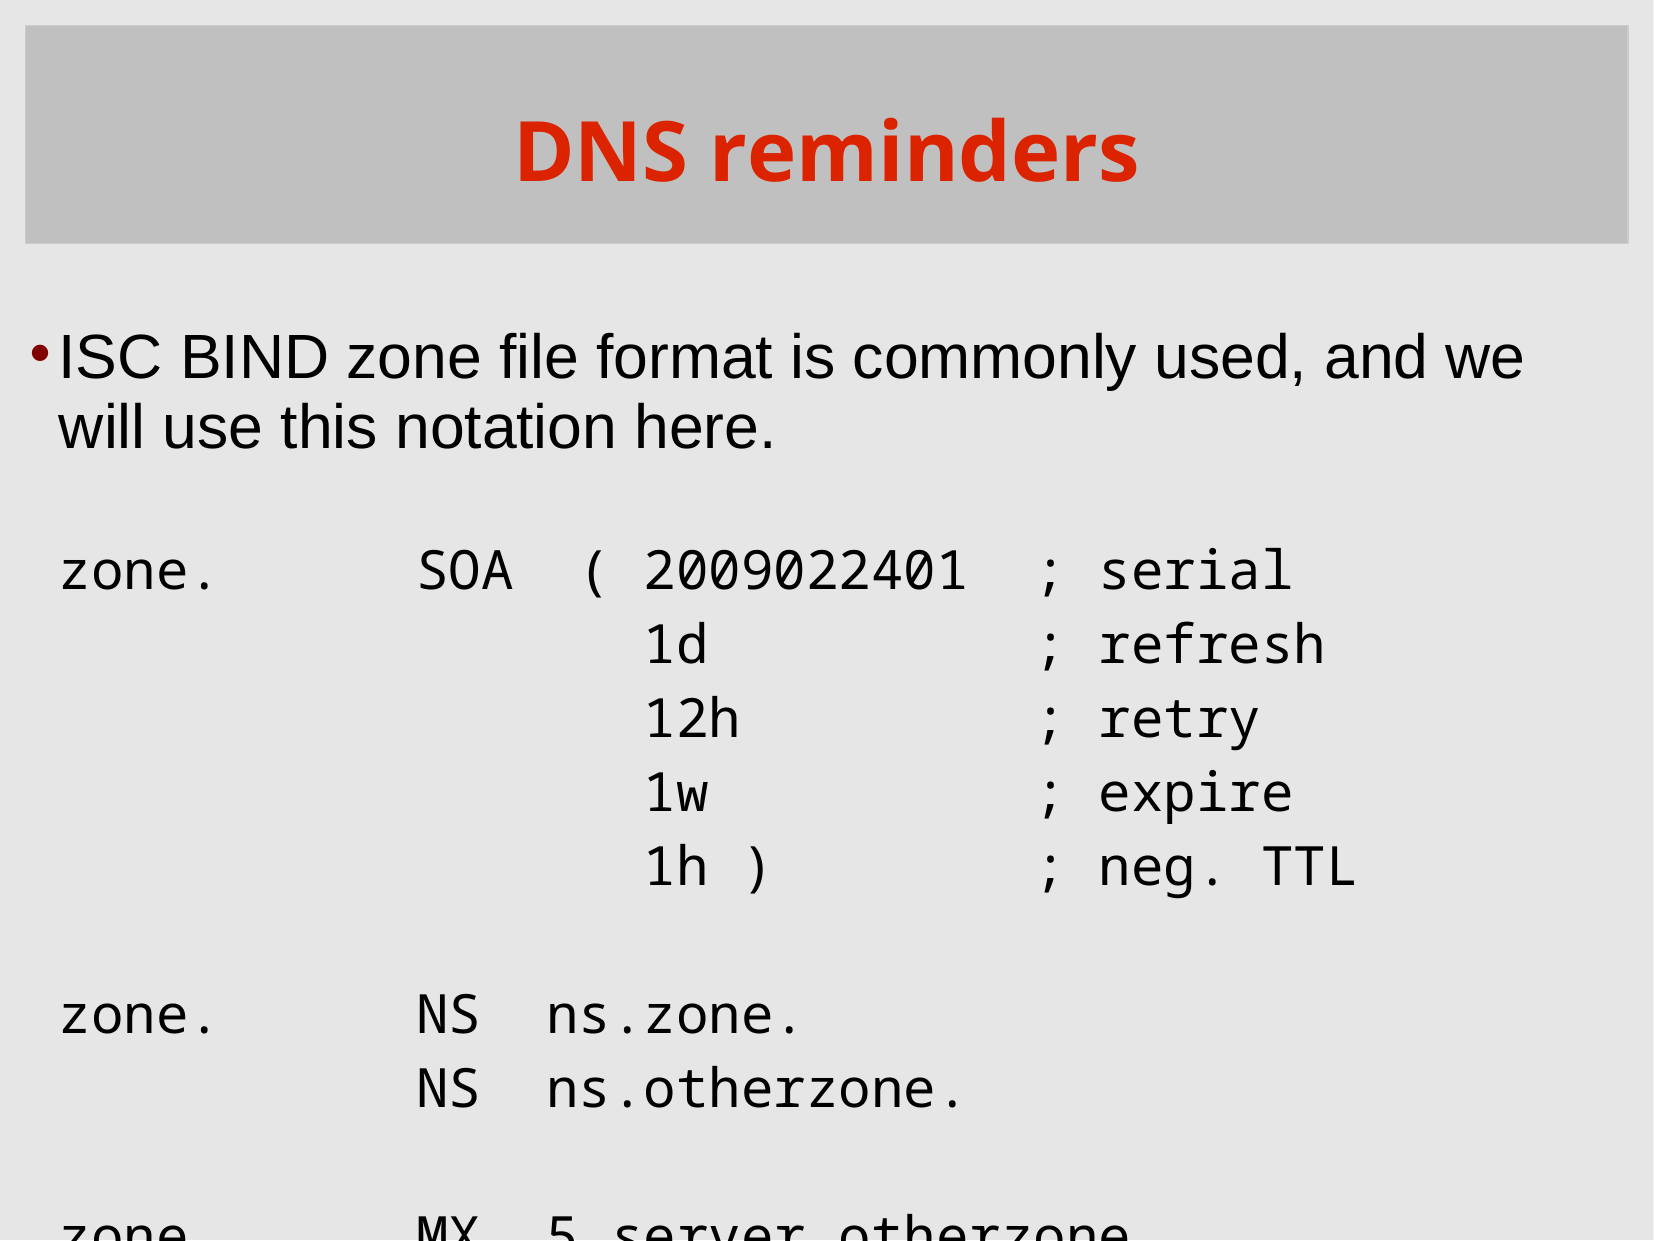

# DNS reminders
ISC BIND zone file format is commonly used, and we will use this notation here.
zone. SOA ( 2009022401 ; serial
 1d ; refresh
 12h ; retry
 1w ; expire
 1h ) ; neg. TTL
zone. NS ns.zone.
 NS ns.otherzone.
zone. MX 5 server.otherzone.
www.zone. A 1.2.3.4
...